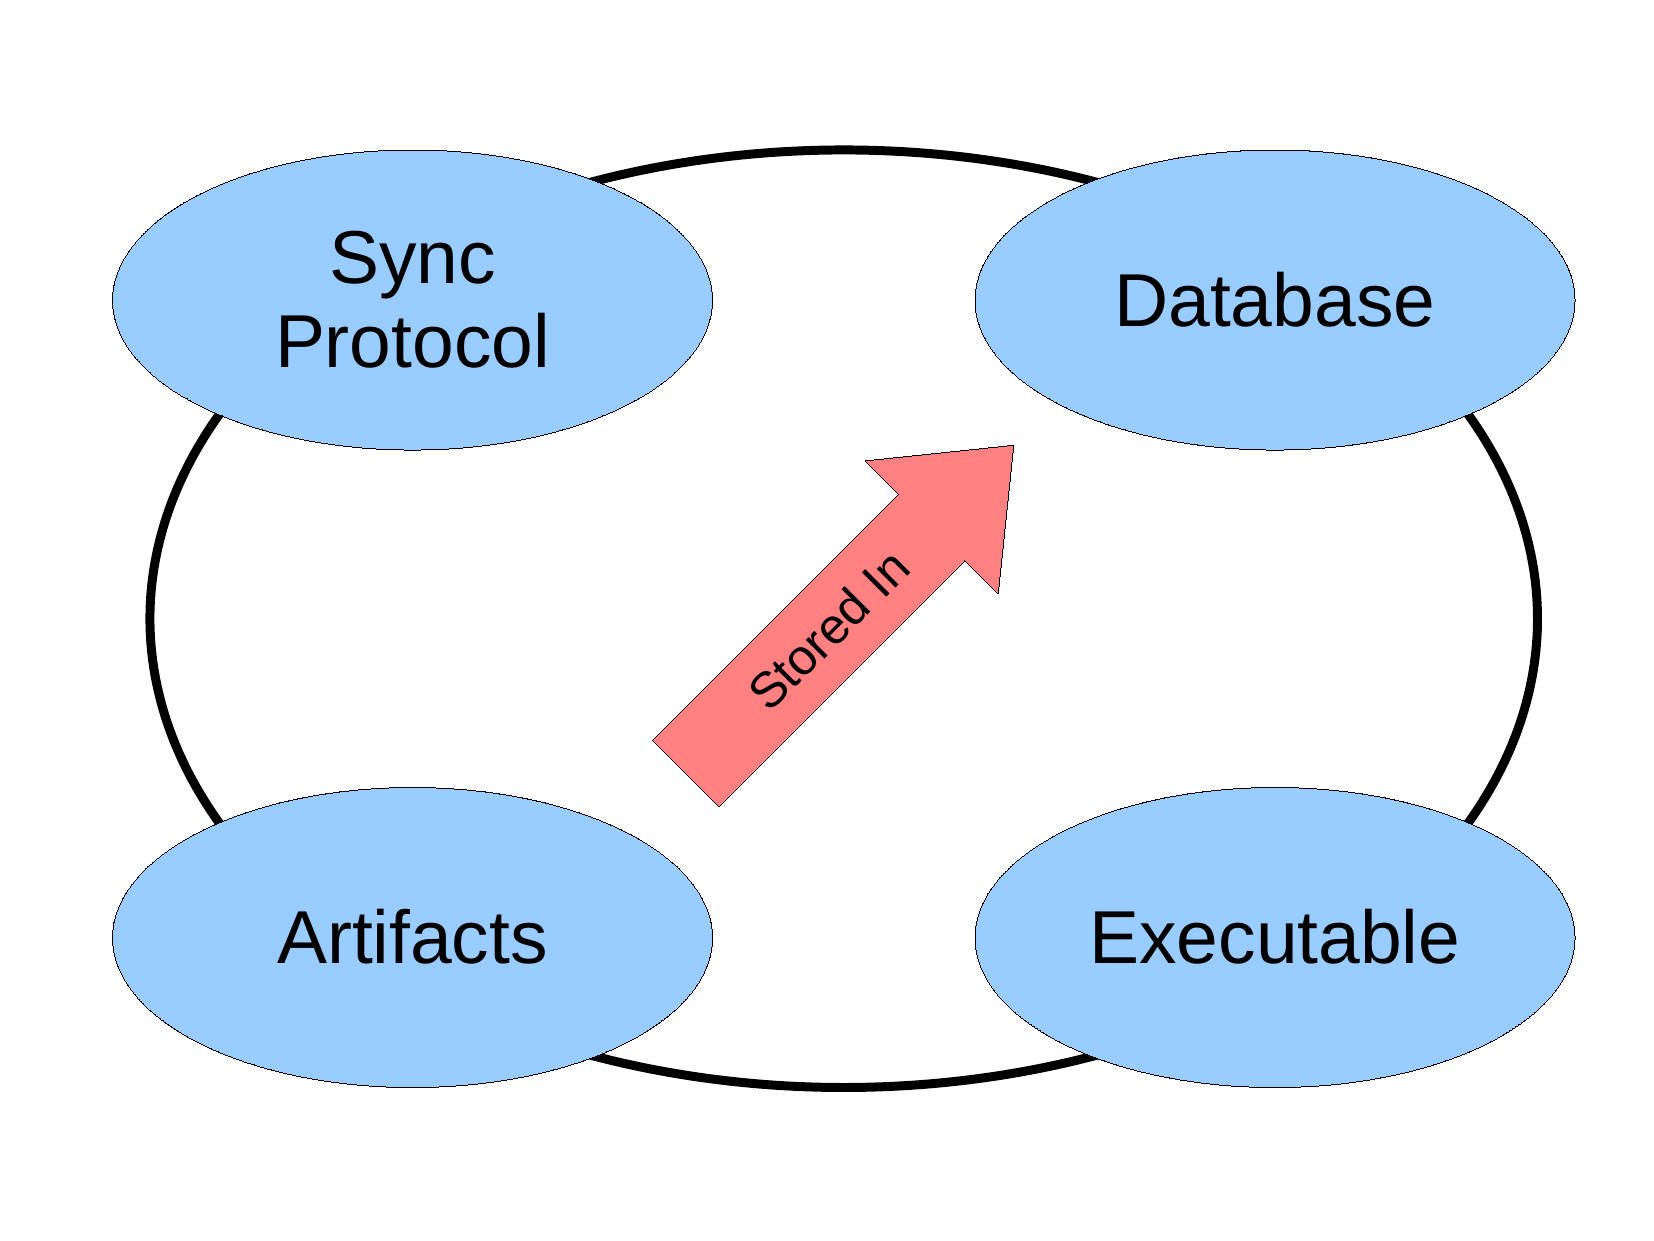

Sync
Protocol
Database
Stored In
Artifacts
Executable